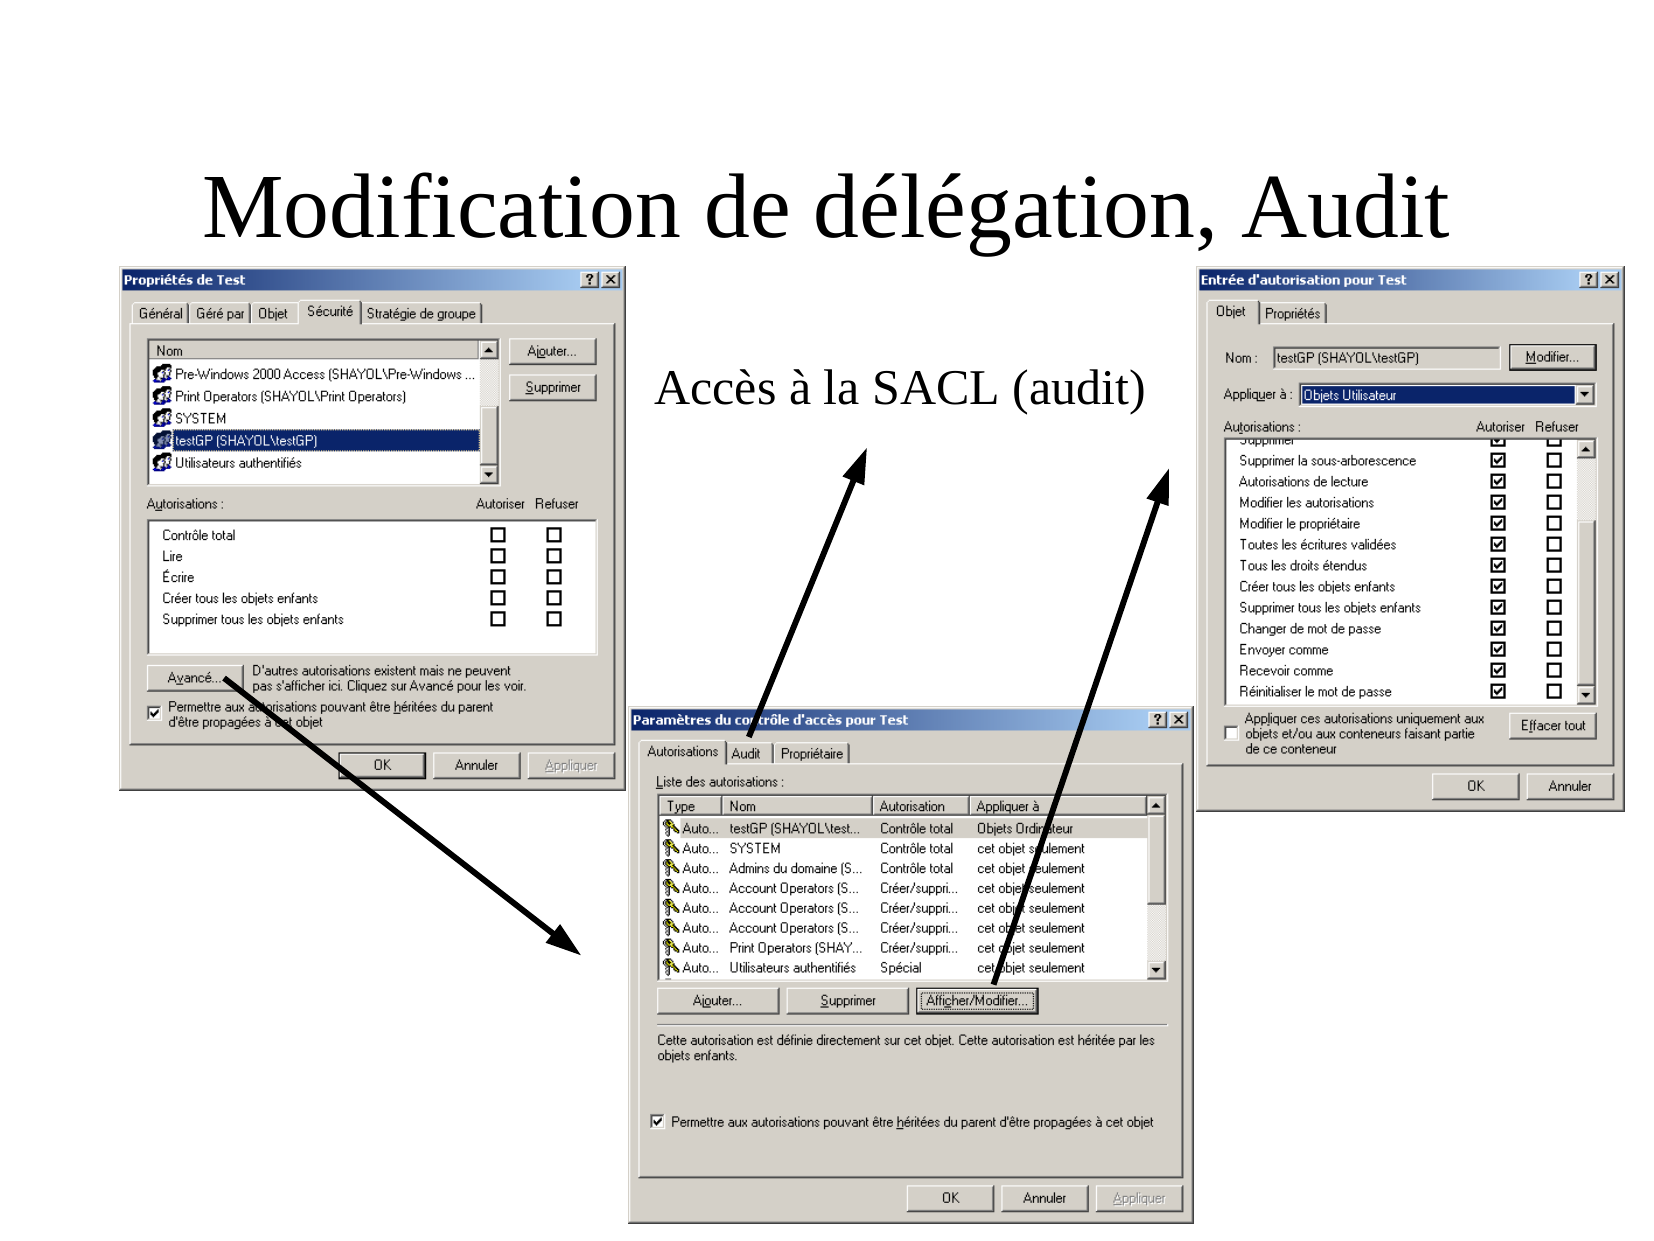

# Modification de délégation, Audit
Accès à la SACL (audit)